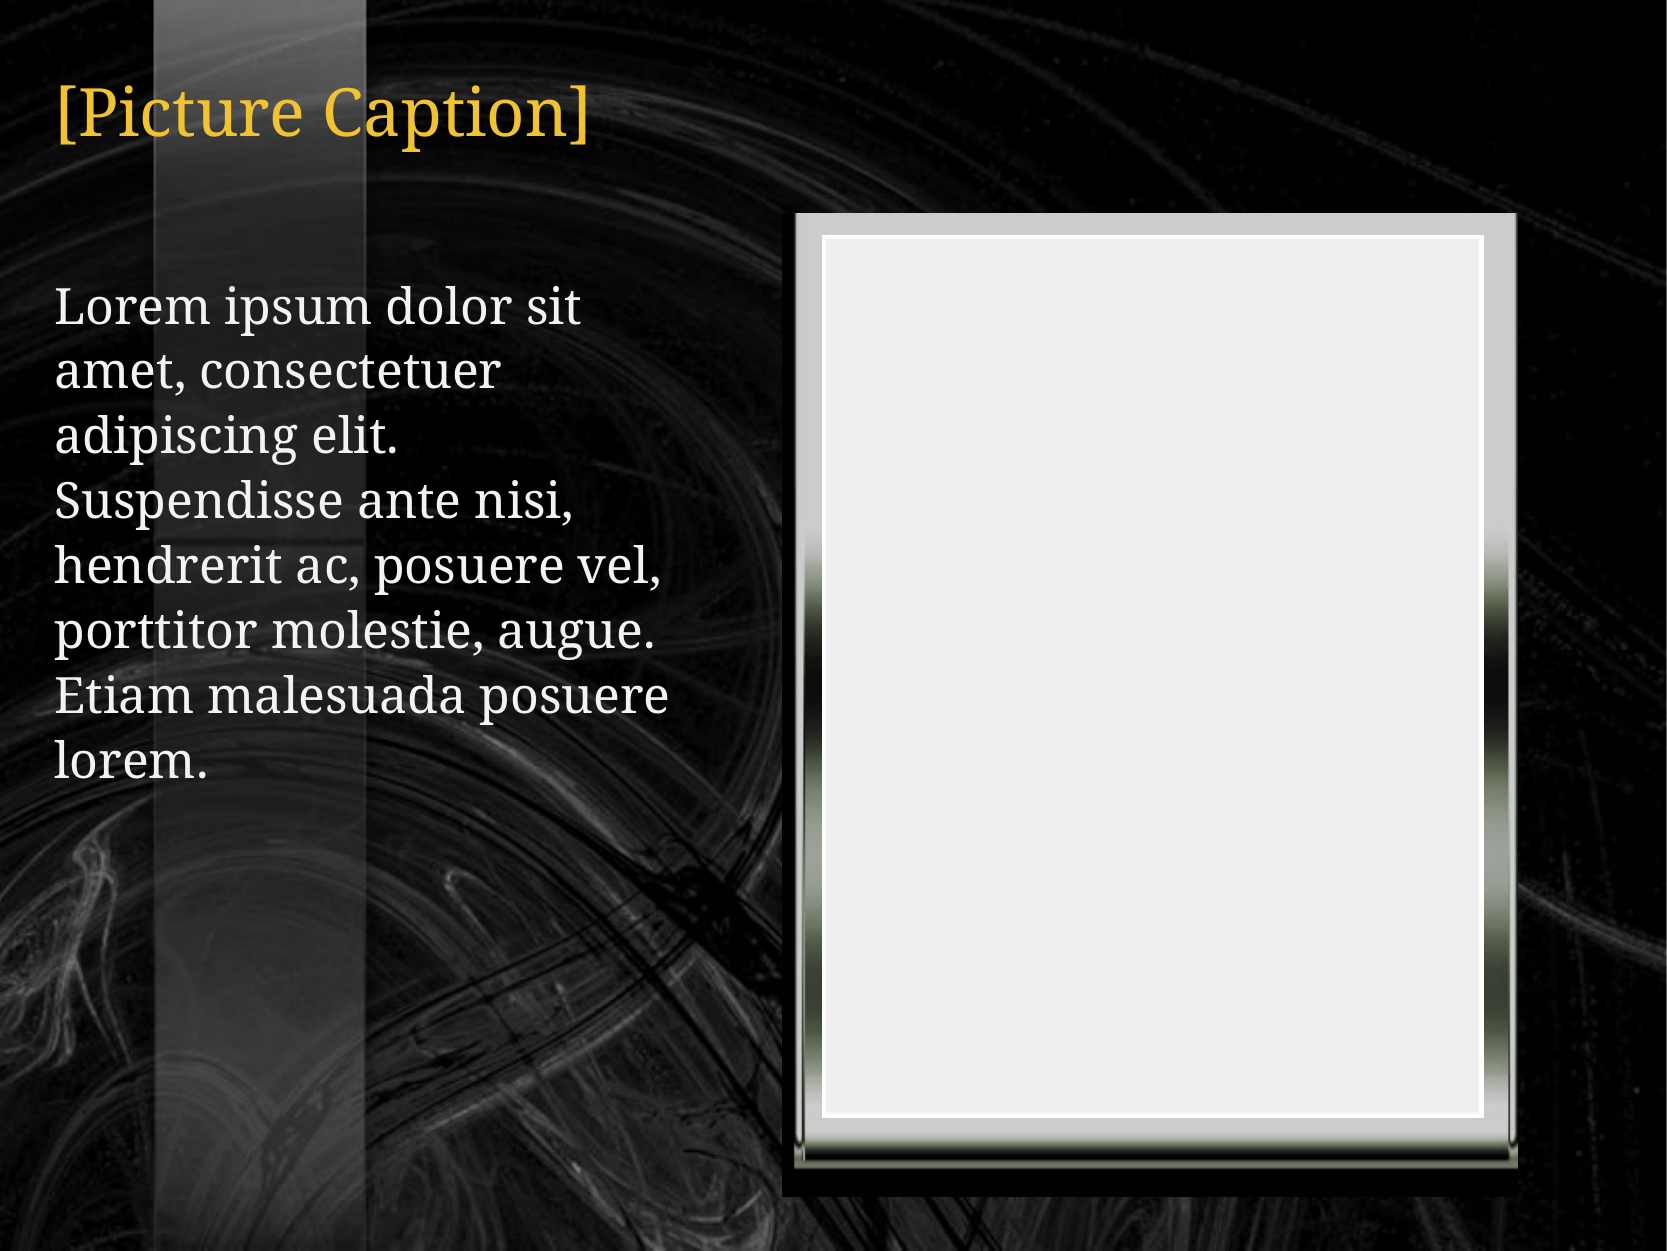

[Picture Caption]
# Lorem ipsum dolor sit amet, consectetuer adipiscing elit. Suspendisse ante nisi, hendrerit ac, posuere vel, porttitor molestie, augue. Etiam malesuada posuere lorem.